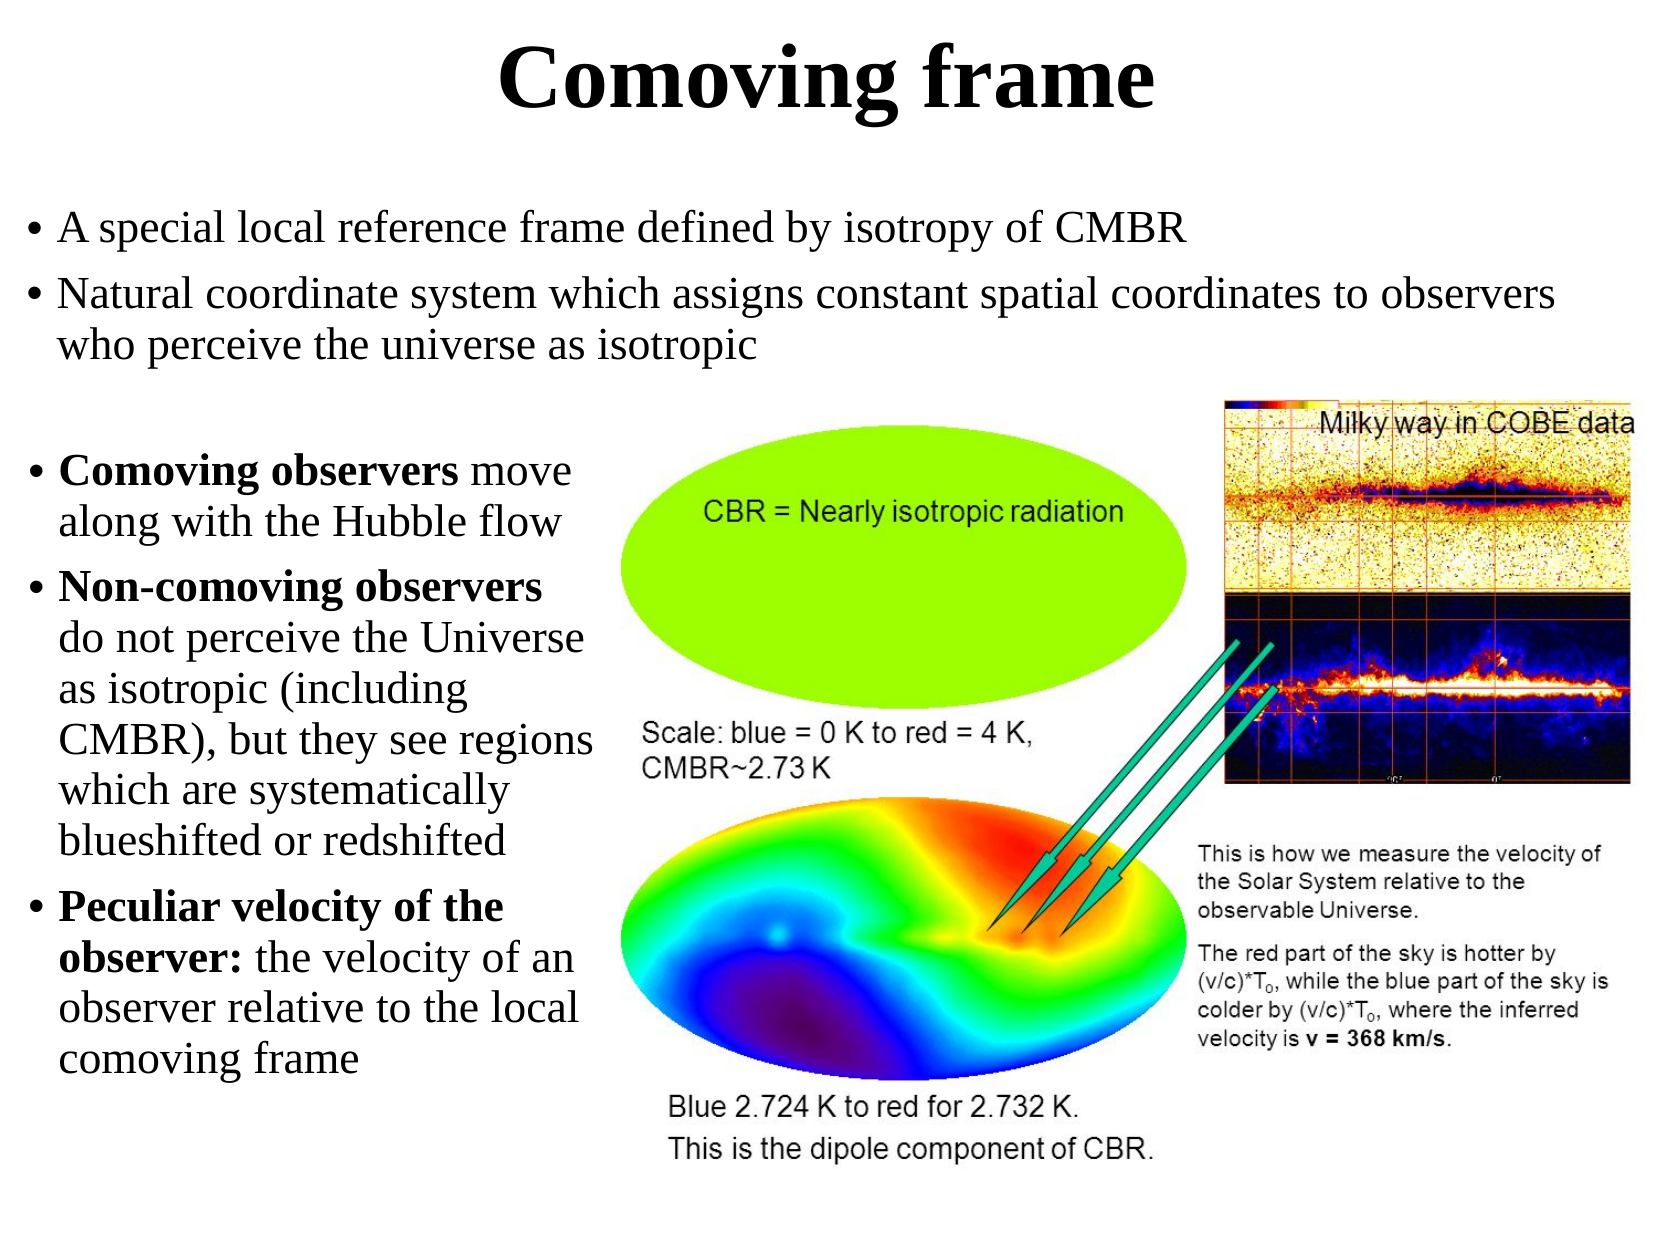

# Comoving frame
A special local reference frame defined by isotropy of CMBR
Natural coordinate system which assigns constant spatial coordinates to observers who perceive the universe as isotropic
Comoving observers move along with the Hubble flow
Non-comoving observers do not perceive the Universe as isotropic (including CMBR), but they see regions which are systematically blueshifted or redshifted
Peculiar velocity of the observer: the velocity of an observer relative to the local comoving frame